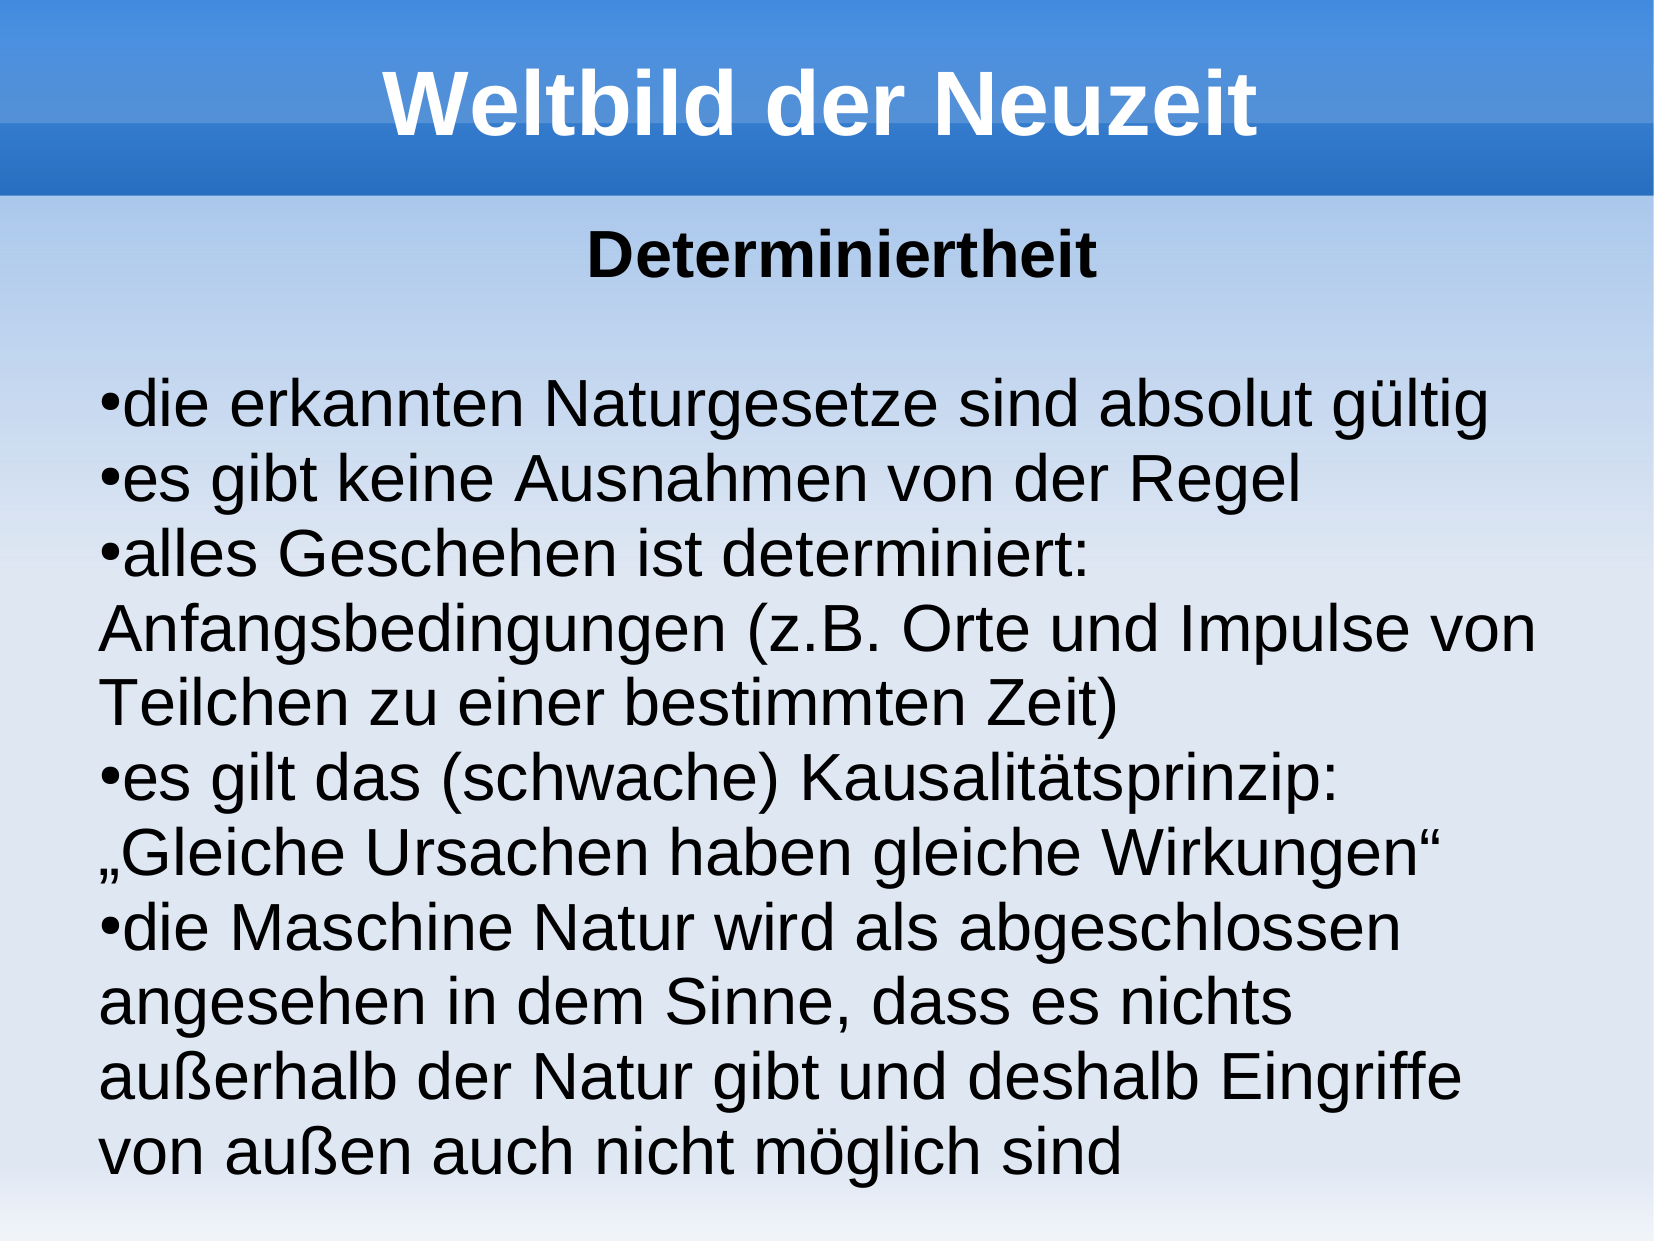

# Weltbild der Neuzeit
Determiniertheit
die erkannten Naturgesetze sind absolut gültig
es gibt keine Ausnahmen von der Regel
alles Geschehen ist determiniert: Anfangsbedingungen (z.B. Orte und Impulse von Teilchen zu einer bestimmten Zeit)
es gilt das (schwache) Kausalitätsprinzip: „Gleiche Ursachen haben gleiche Wirkungen“
die Maschine Natur wird als abgeschlossen angesehen in dem Sinne, dass es nichts außerhalb der Natur gibt und deshalb Eingriffe von außen auch nicht möglich sind